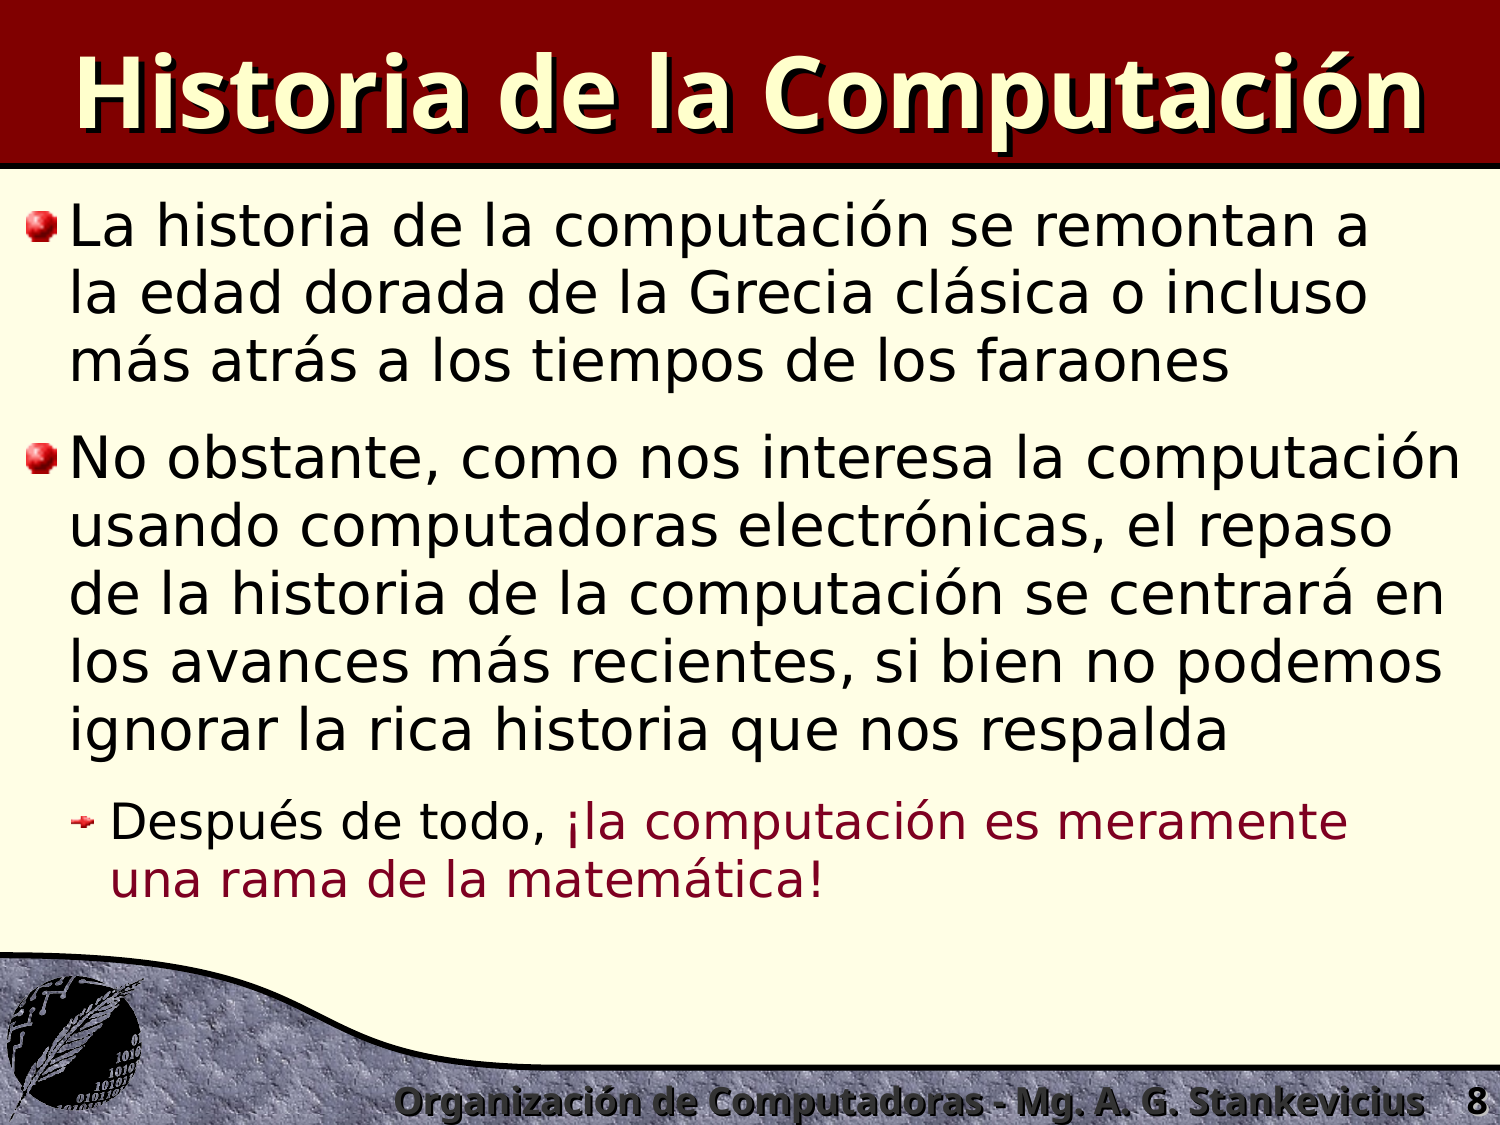

# Historia de la Computación
La historia de la computación se remontan a
la edad dorada de la Grecia clásica o incluso más atrás a los tiempos de los faraones
No obstante, como nos interesa la computación usando computadoras electrónicas, el repaso de la historia de la computación se centrará en los avances más recientes, si bien no podemos ignorar la rica historia que nos respalda
Después de todo, ¡la computación es meramente
una rama de la matemática!
8